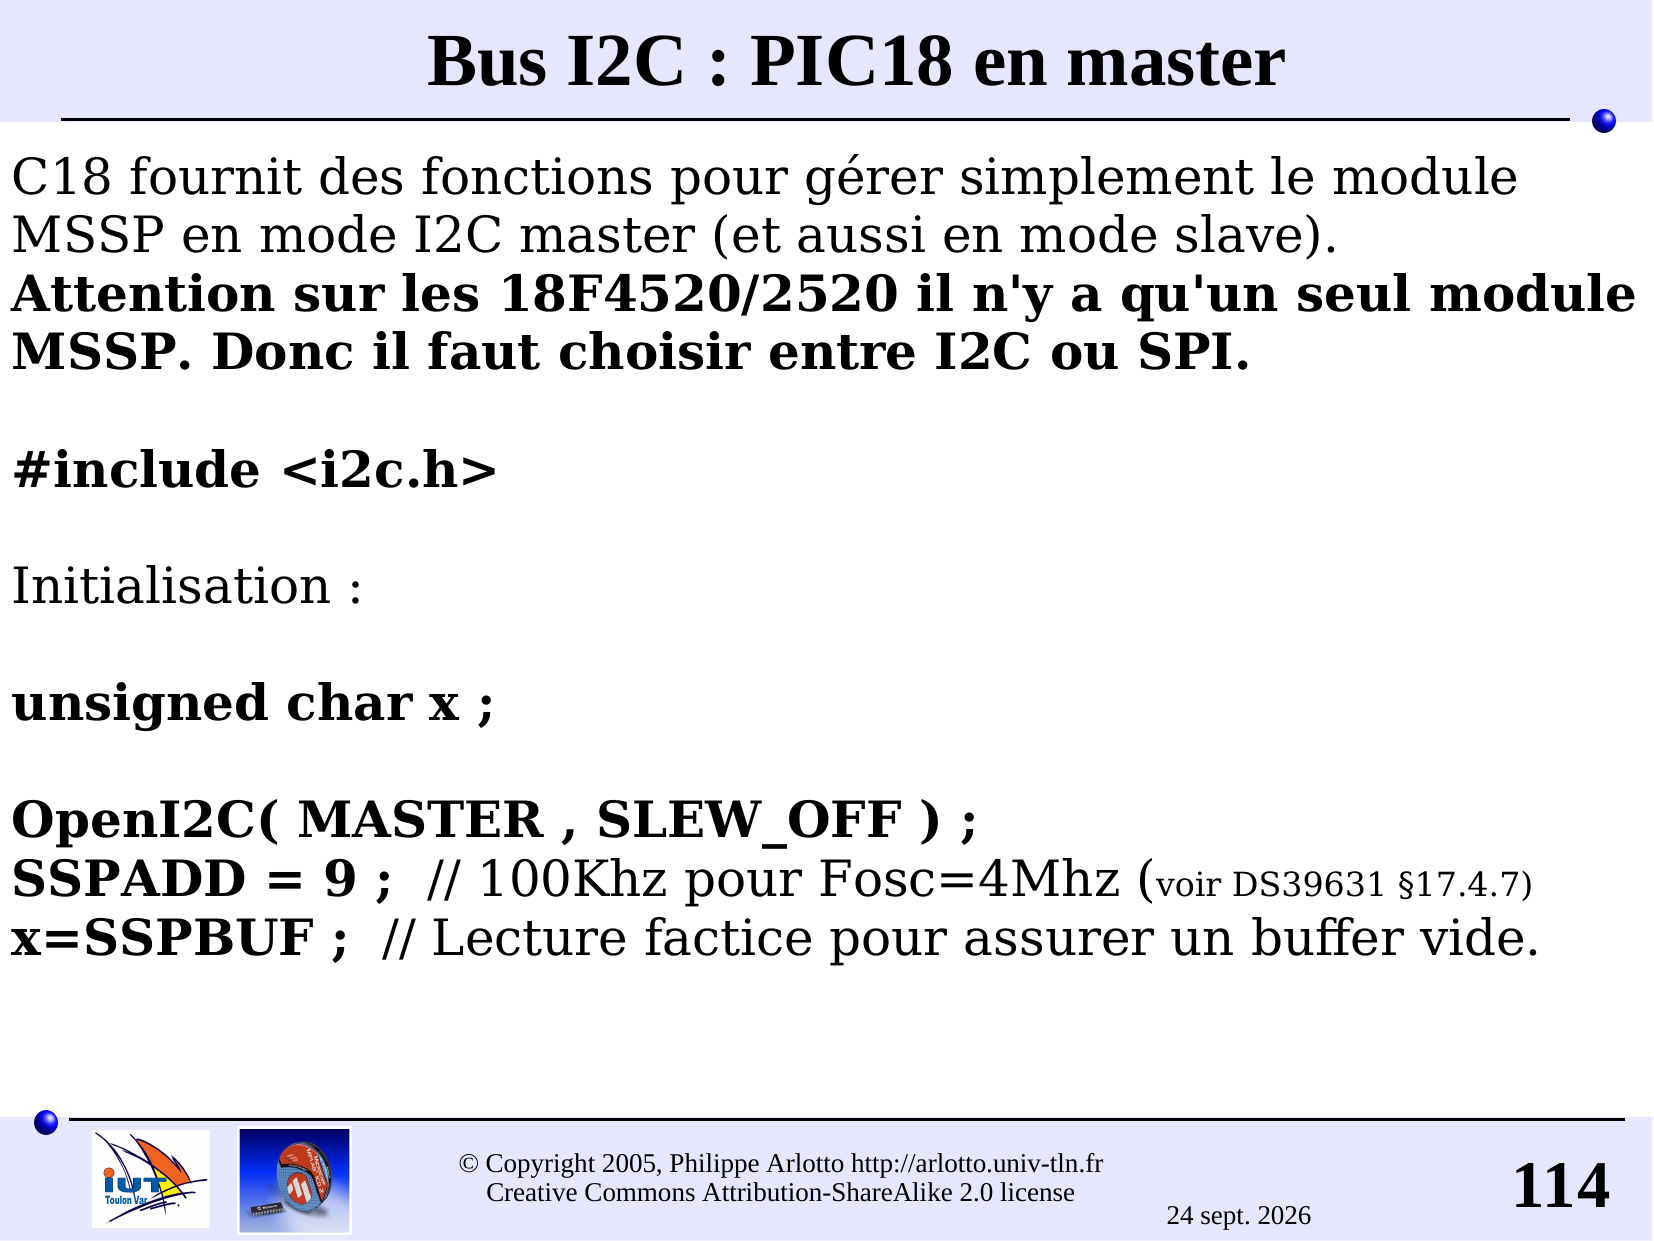

# Bus I2C : PIC18 en master
C18 fournit des fonctions pour gérer simplement le module
MSSP en mode I2C master (et aussi en mode slave).
Attention sur les 18F4520/2520 il n'y a qu'un seul module
MSSP. Donc il faut choisir entre I2C ou SPI.
#include <i2c.h>
Initialisation :
unsigned char x ;
OpenI2C( MASTER , SLEW_OFF ) ;
SSPADD = 9 ; // 100Khz pour Fosc=4Mhz (voir DS39631 §17.4.7)
x=SSPBUF ; // Lecture factice pour assurer un buffer vide.